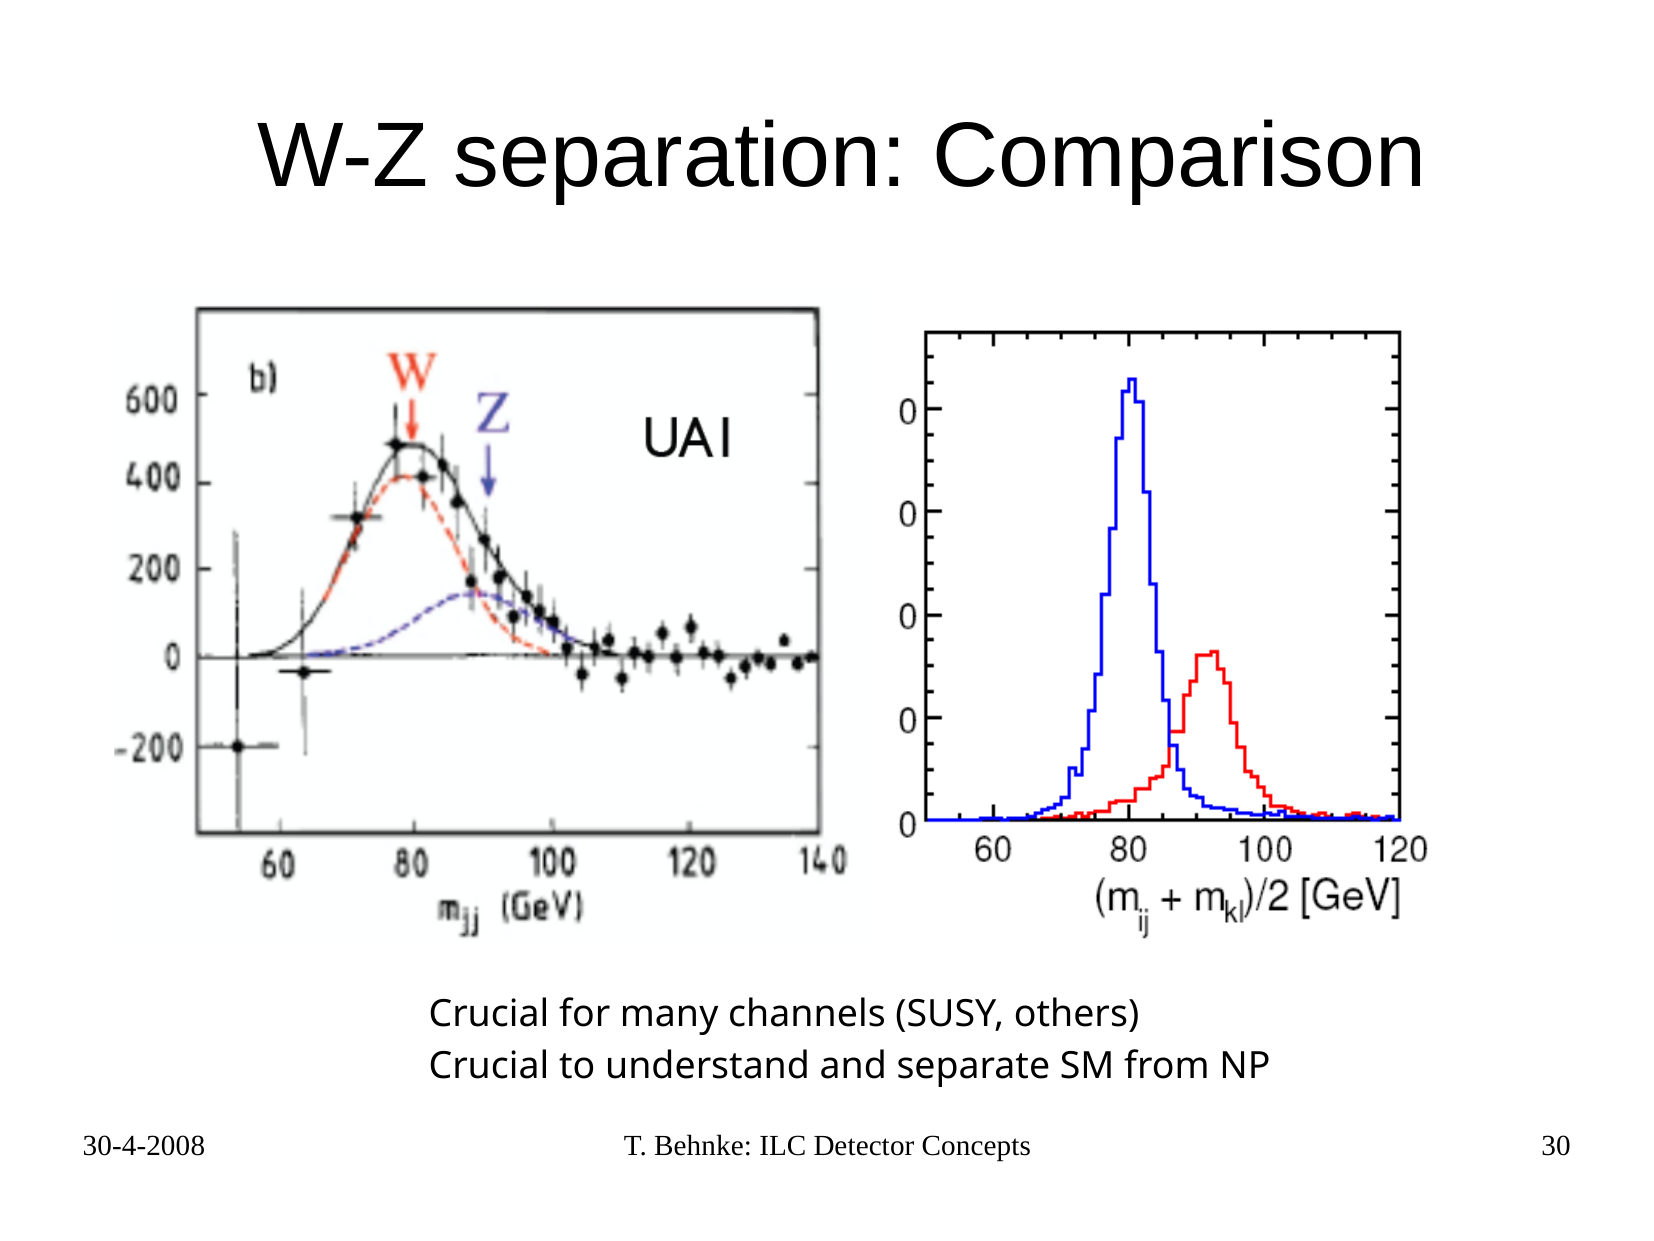

# W-Z separation: Comparison
Crucial for many channels (SUSY, others)
Crucial to understand and separate SM from NP
30-4-2008
T. Behnke: ILC Detector Concepts
30